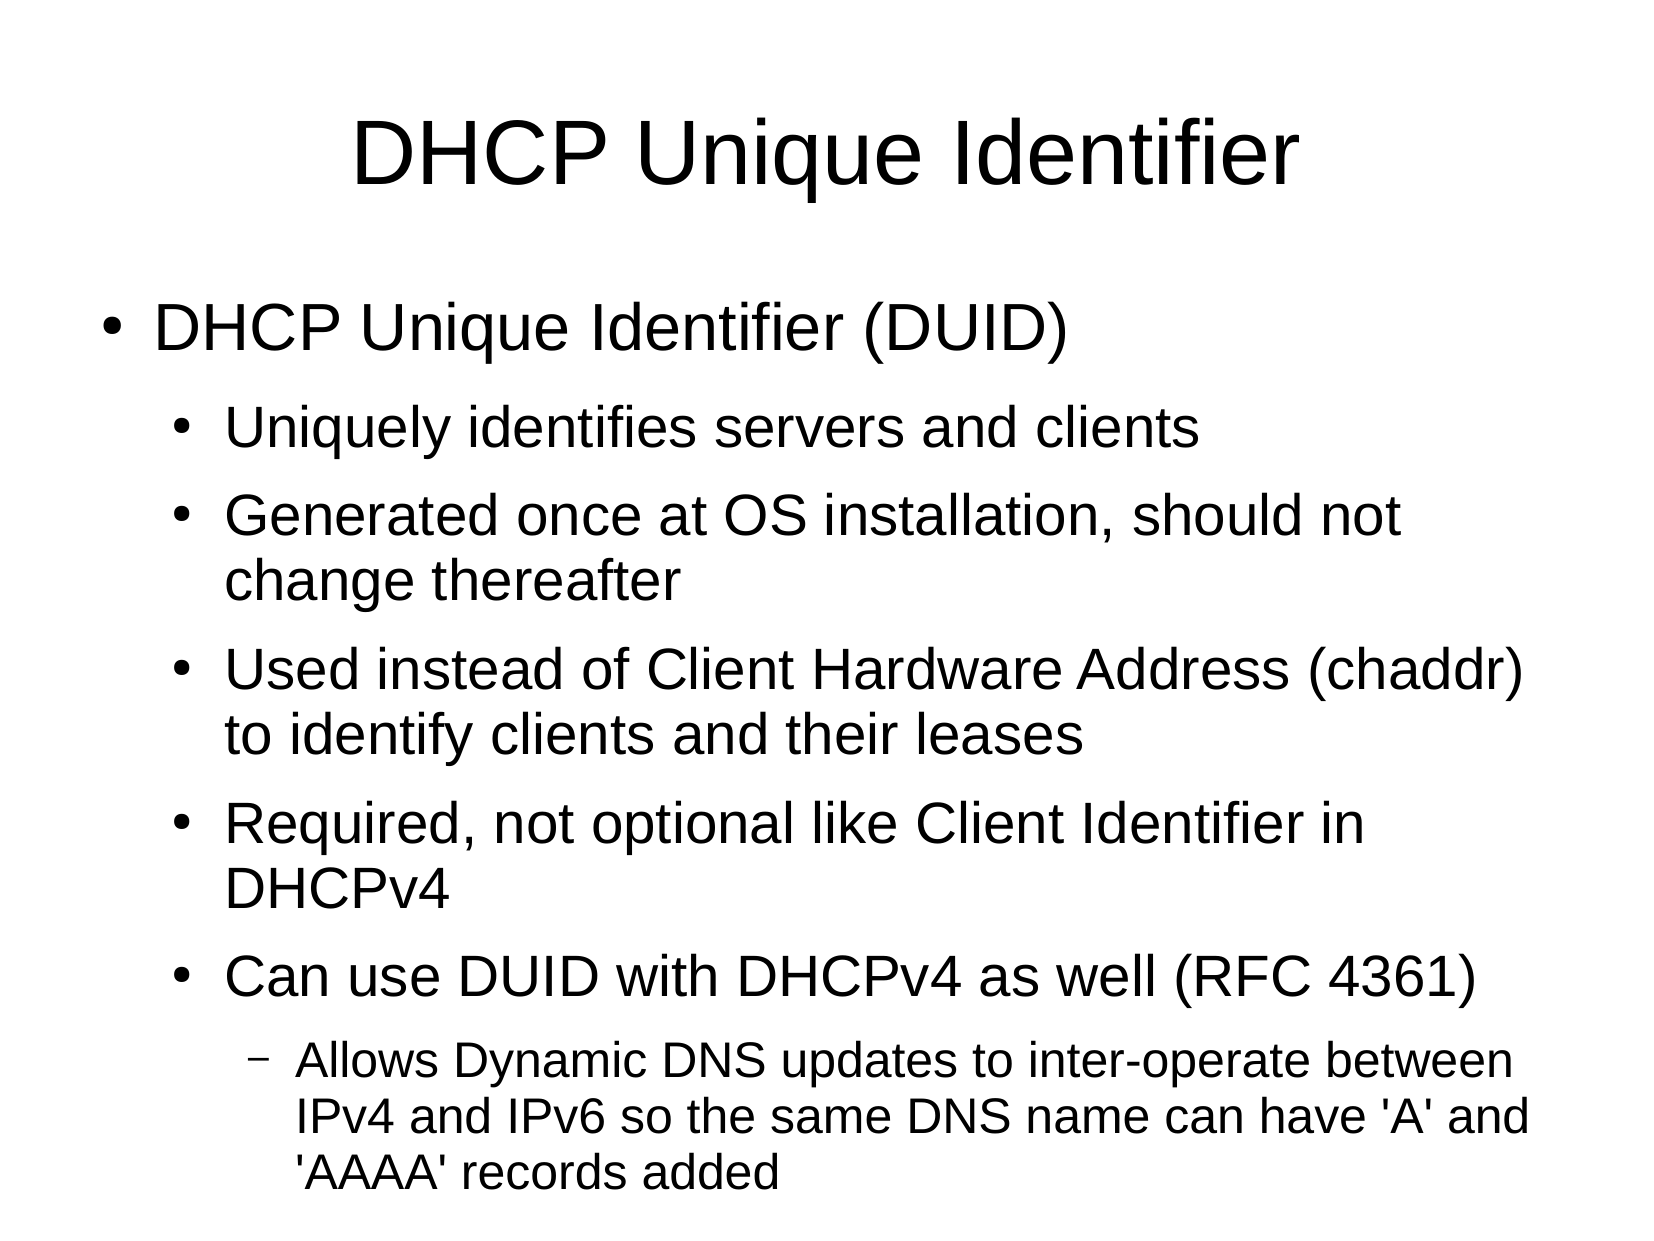

# DHCP Unique Identifier
DHCP Unique Identifier (DUID)
Uniquely identifies servers and clients
Generated once at OS installation, should not change thereafter
Used instead of Client Hardware Address (chaddr) to identify clients and their leases
Required, not optional like Client Identifier in DHCPv4
Can use DUID with DHCPv4 as well (RFC 4361)
Allows Dynamic DNS updates to inter-operate between IPv4 and IPv6 so the same DNS name can have 'A' and 'AAAA' records added